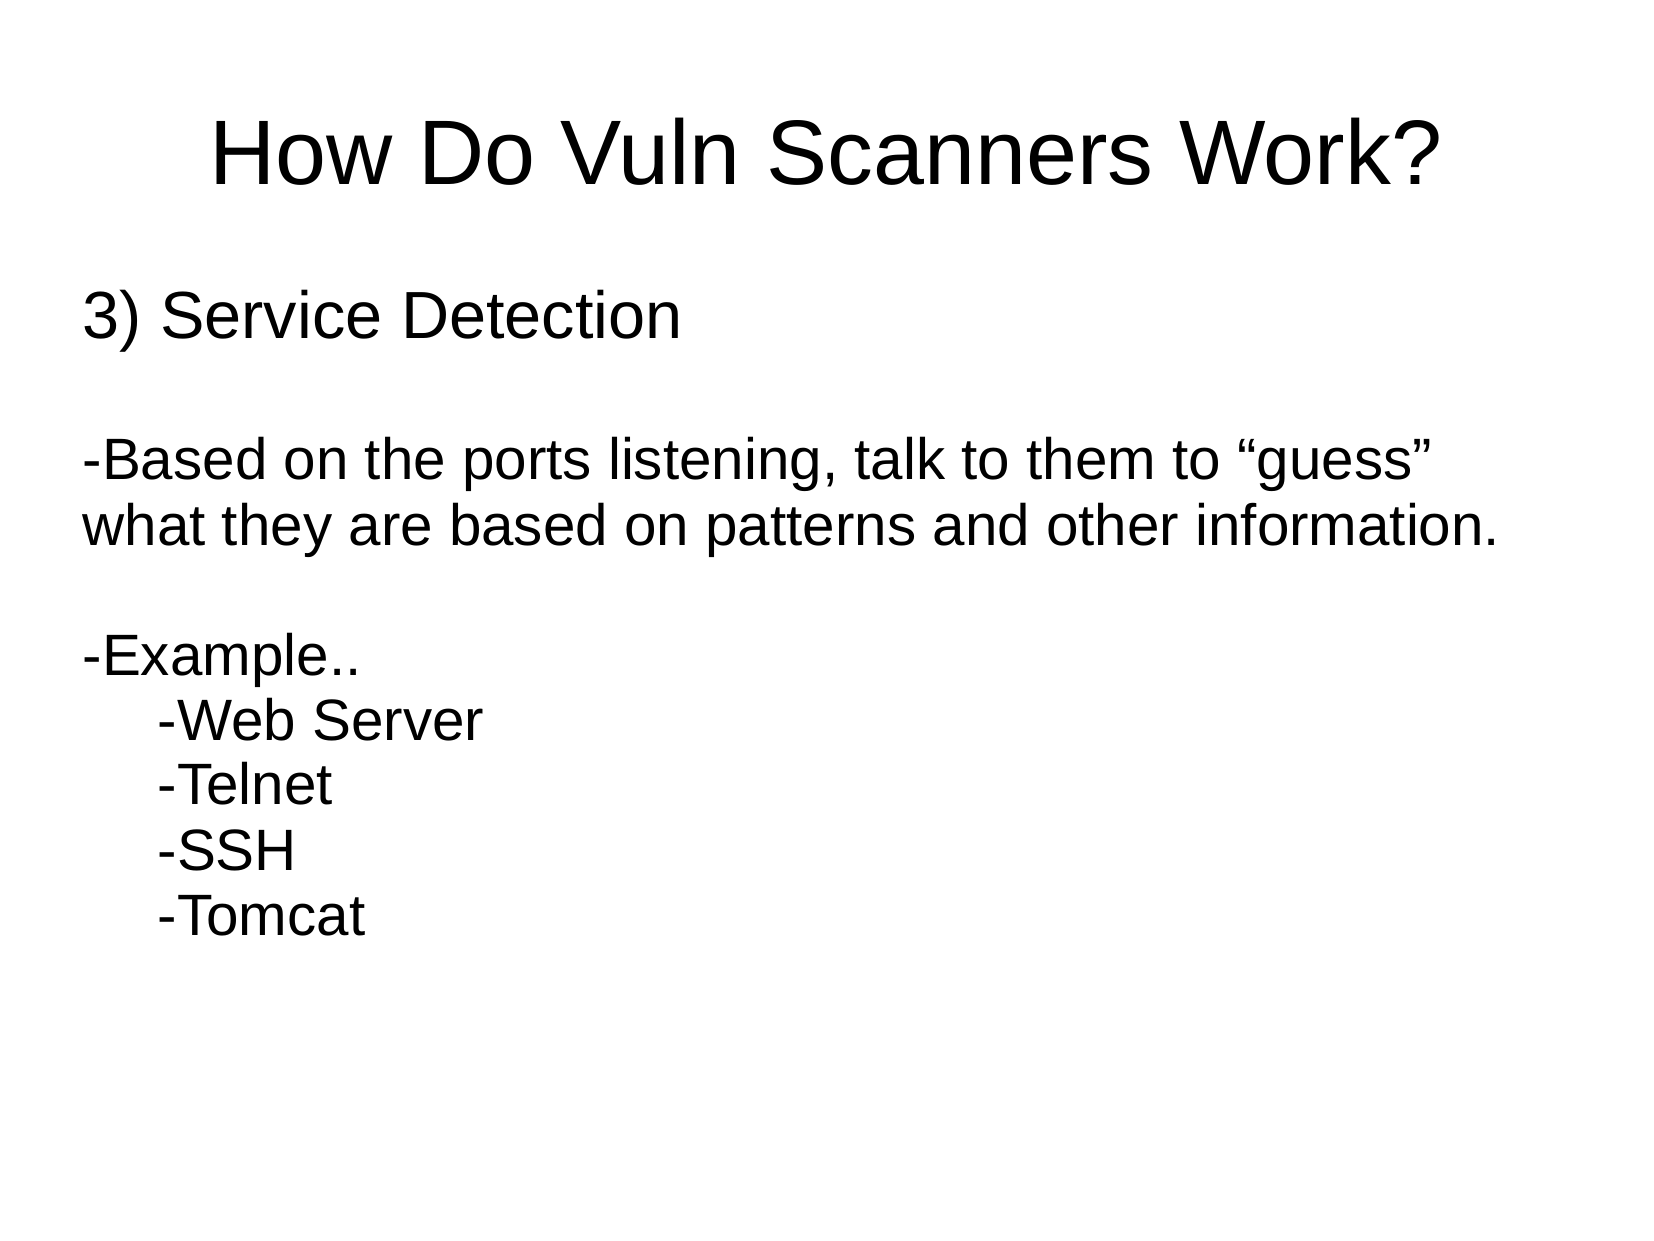

# How Do Vuln Scanners Work?
3) Service Detection
-Based on the ports listening, talk to them to “guess” what they are based on patterns and other information.
-Example..
	-Web Server
	-Telnet
	-SSH
	-Tomcat